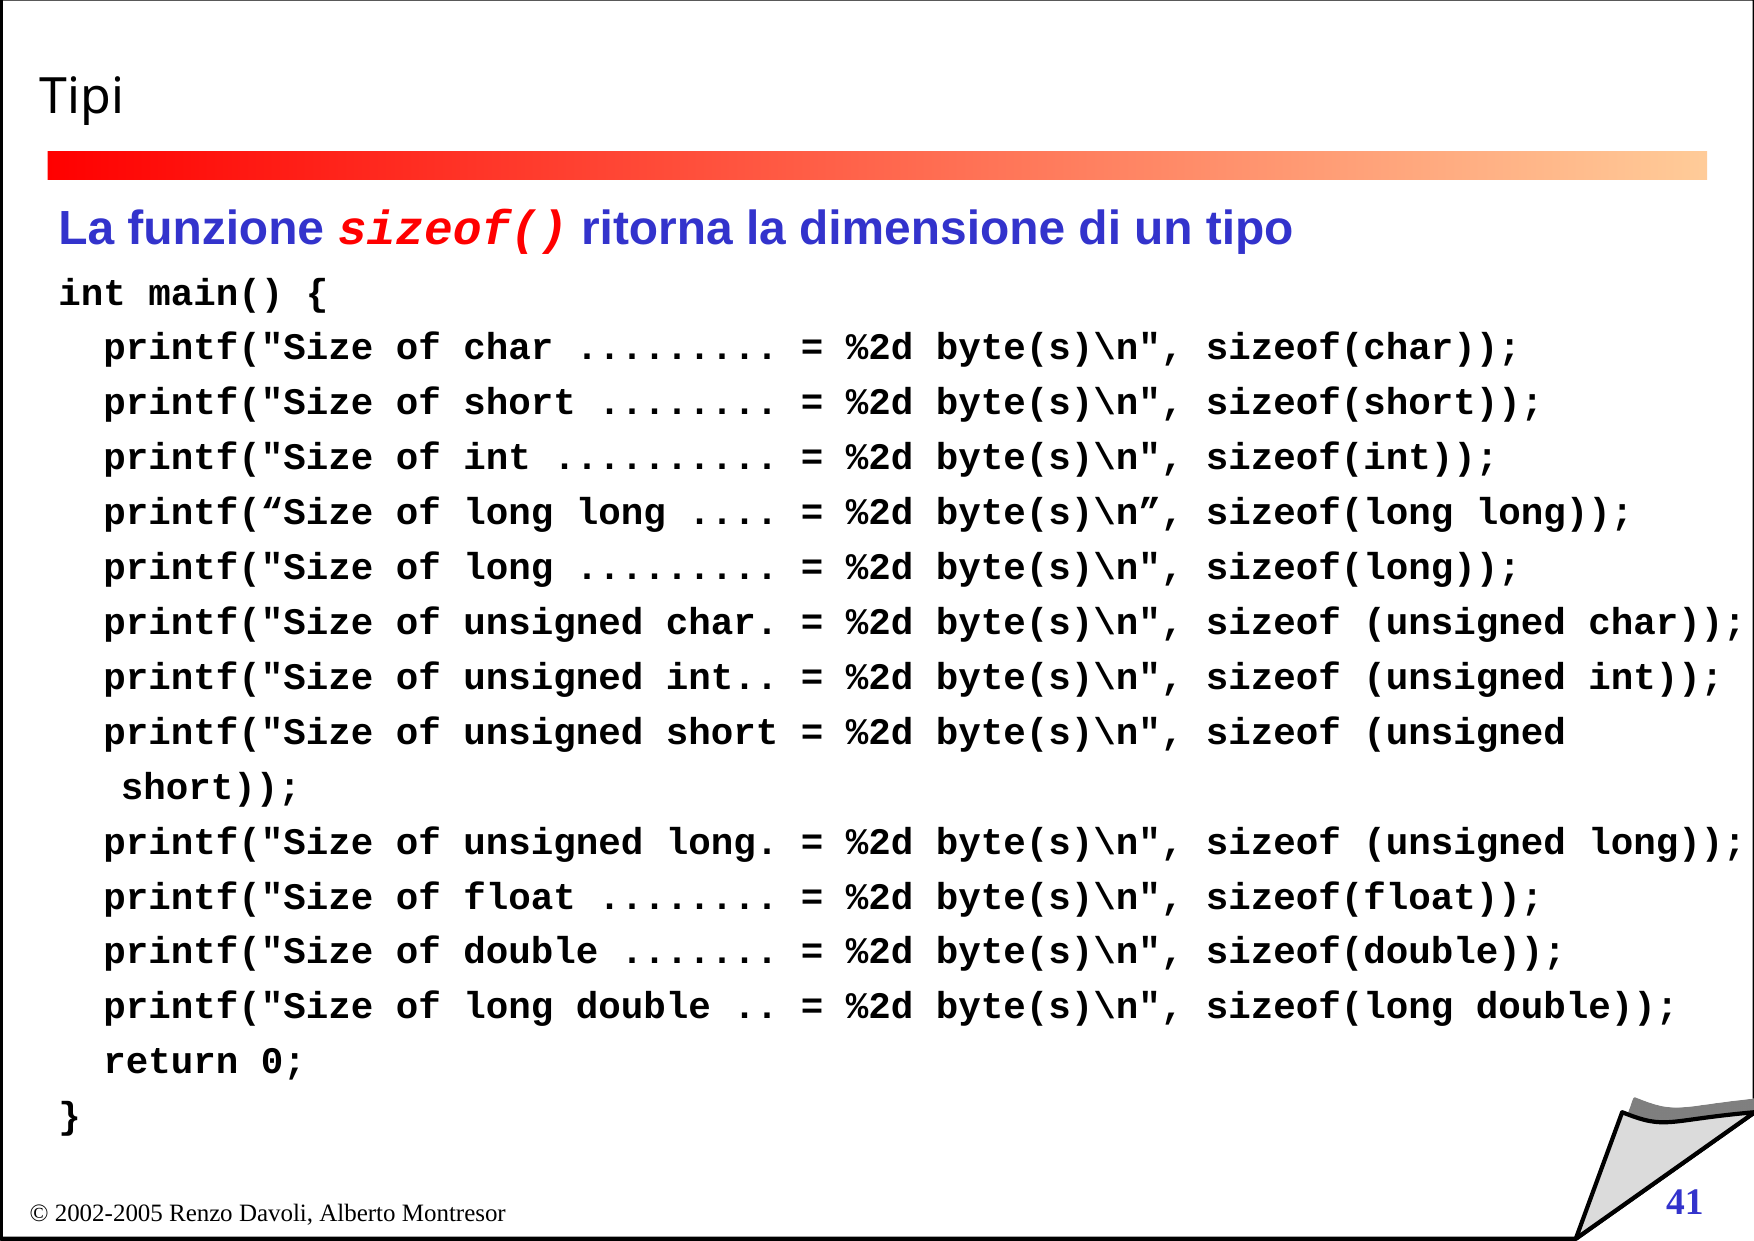

# Tipi
La funzione sizeof() ritorna la dimensione di un tipo
int main() {
 printf("Size of char ......... = %2d byte(s)\n", sizeof(char));
 printf("Size of short ........ = %2d byte(s)\n", sizeof(short));
 printf("Size of int .......... = %2d byte(s)\n", sizeof(int));
 printf(“Size of long long .... = %2d byte(s)\n”, sizeof(long long));
 printf("Size of long ......... = %2d byte(s)\n", sizeof(long));
 printf("Size of unsigned char. = %2d byte(s)\n", sizeof (unsigned char));
 printf("Size of unsigned int.. = %2d byte(s)\n", sizeof (unsigned int));
 printf("Size of unsigned short = %2d byte(s)\n", sizeof (unsigned short));
 printf("Size of unsigned long. = %2d byte(s)\n", sizeof (unsigned long));
 printf("Size of float ........ = %2d byte(s)\n", sizeof(float));
 printf("Size of double ....... = %2d byte(s)\n", sizeof(double));
 printf("Size of long double .. = %2d byte(s)\n", sizeof(long double));
 return 0;
}